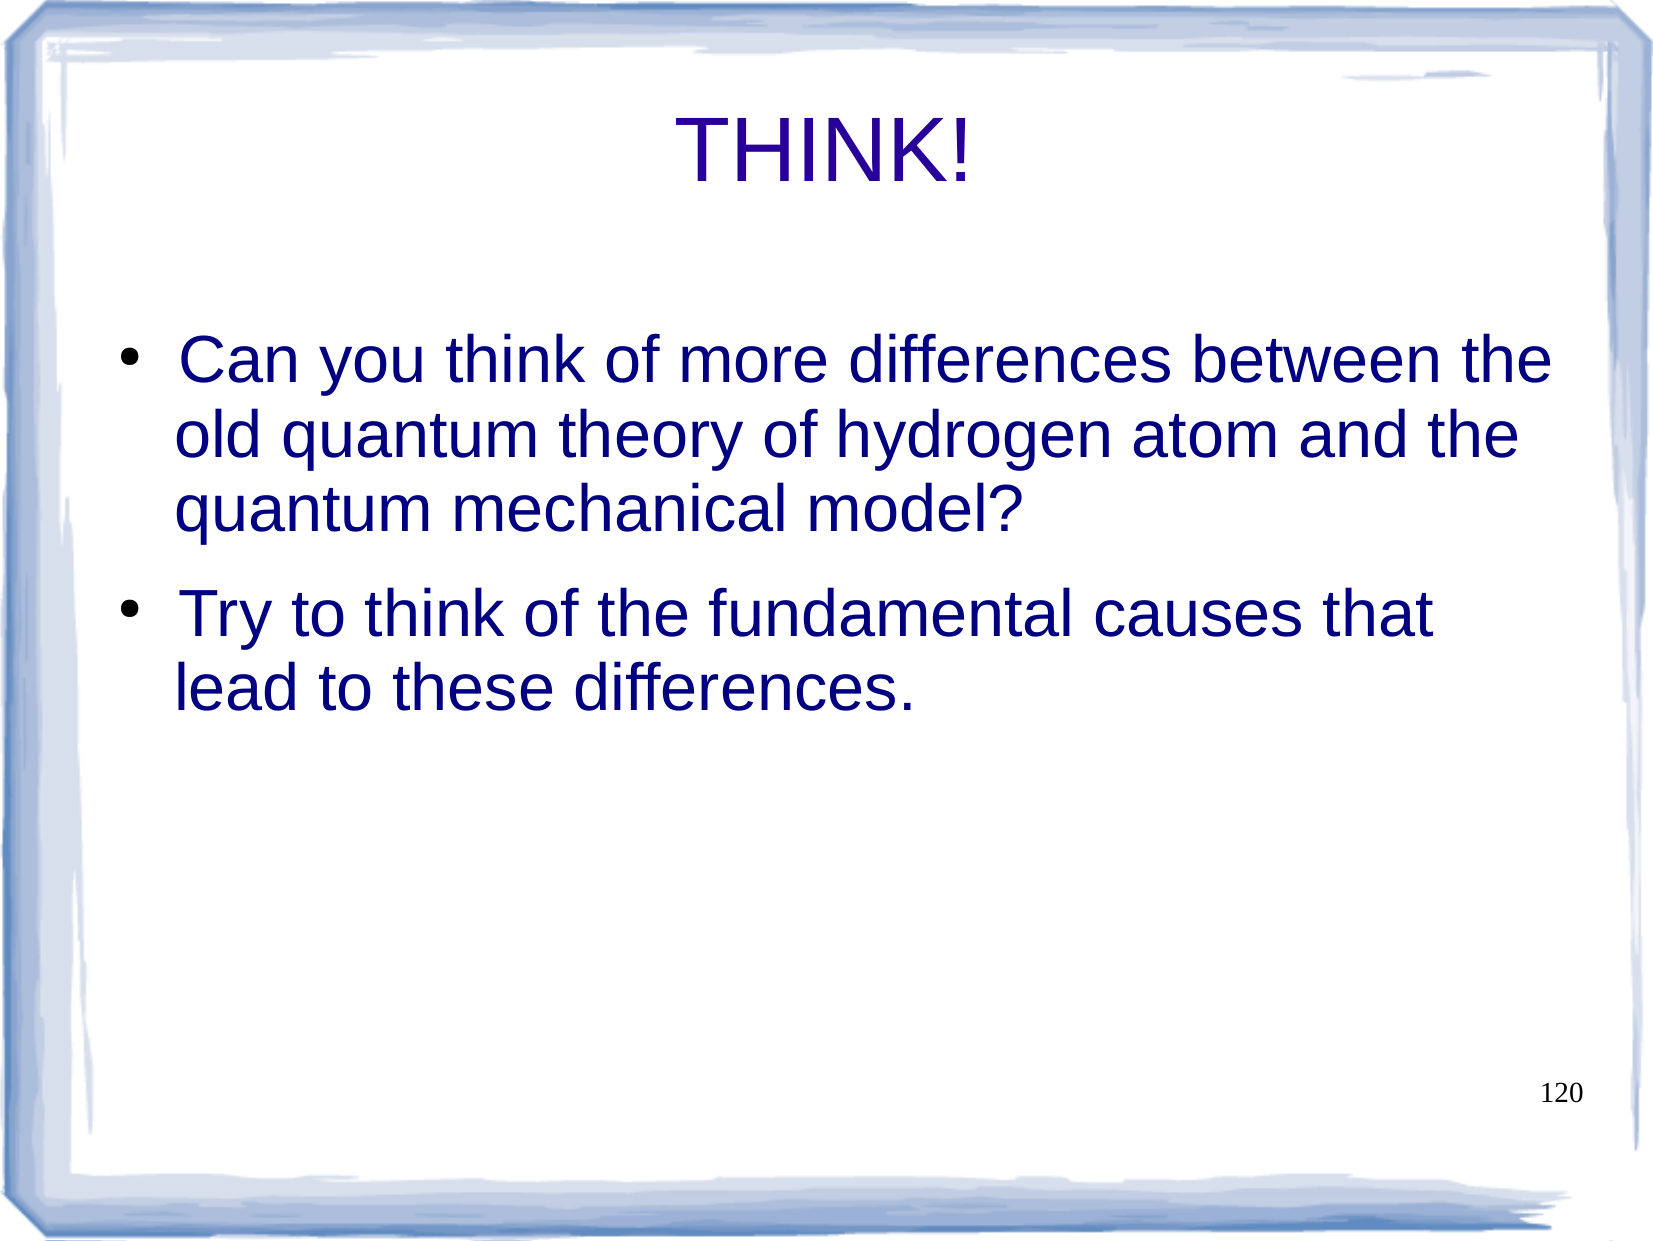

# THINK!
 Can you think of more differences between the old quantum theory of hydrogen atom and the quantum mechanical model?
 Try to think of the fundamental causes that lead to these differences.
120